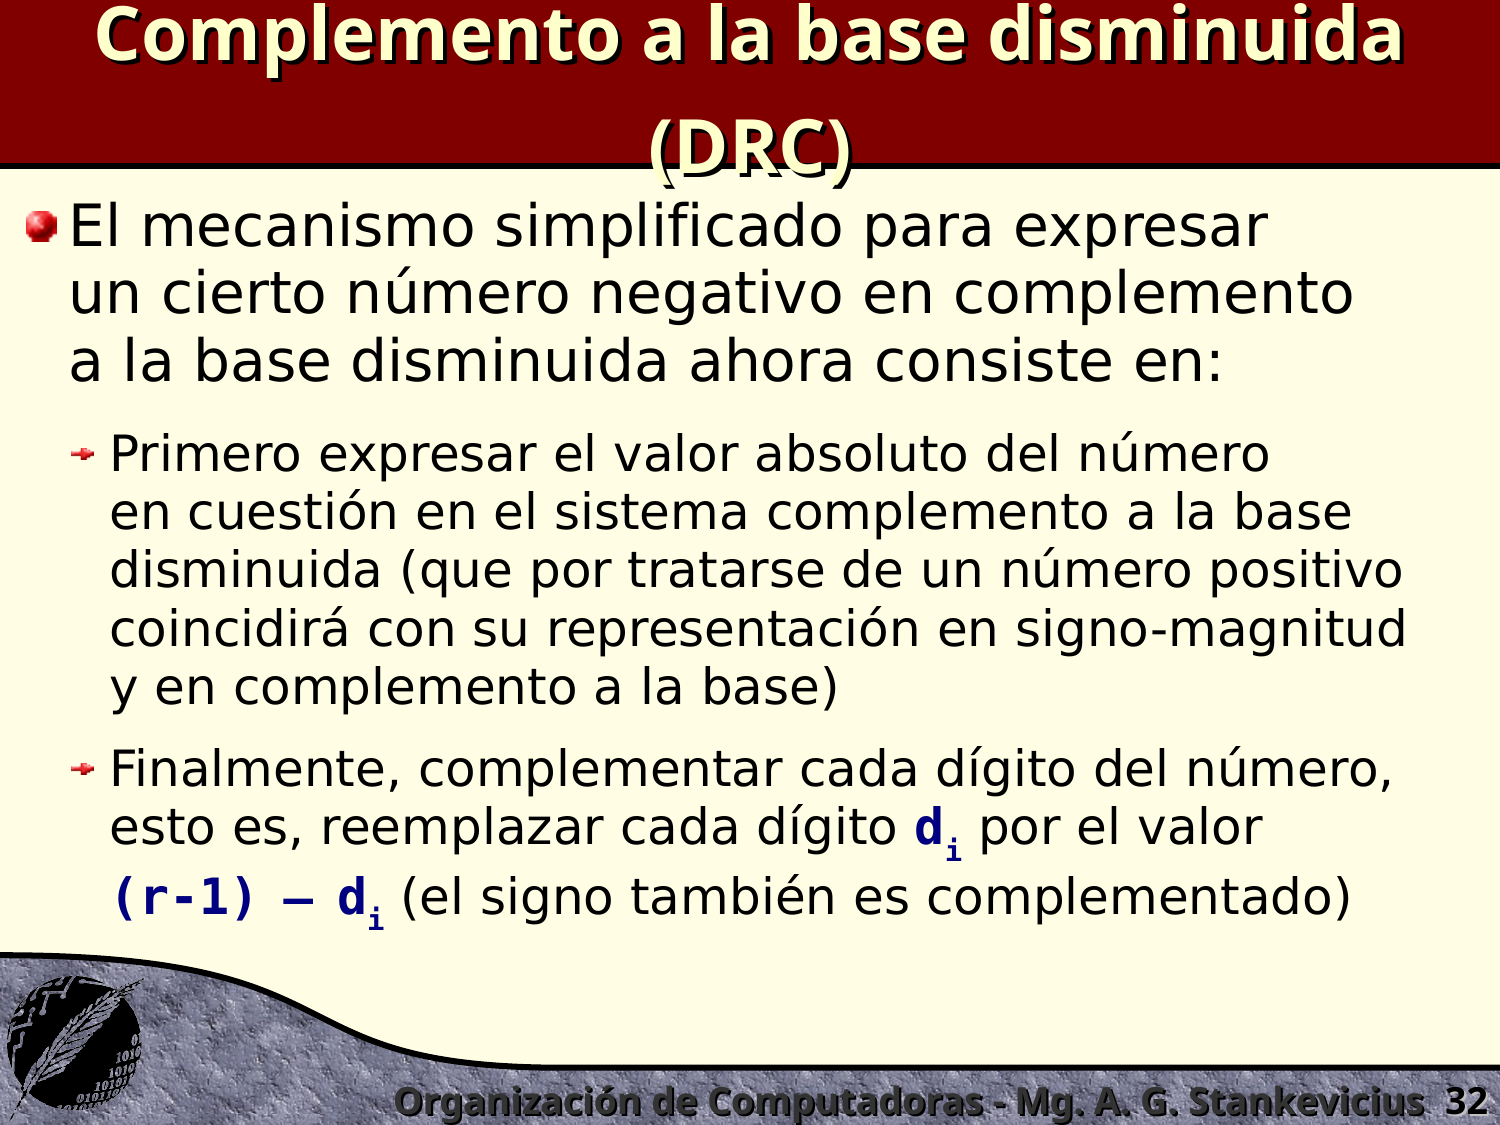

# Complemento a la base disminuida (DRC)
El mecanismo simplificado para expresar
un cierto número negativo en complemento
a la base disminuida ahora consiste en:
Primero expresar el valor absoluto del número
en cuestión en el sistema complemento a la base disminuida (que por tratarse de un número positivo coincidirá con su representación en signo-magnitud
y en complemento a la base)
Finalmente, complementar cada dígito del número, esto es, reemplazar cada dígito di por el valor
(r-1) – di (el signo también es complementado)
32